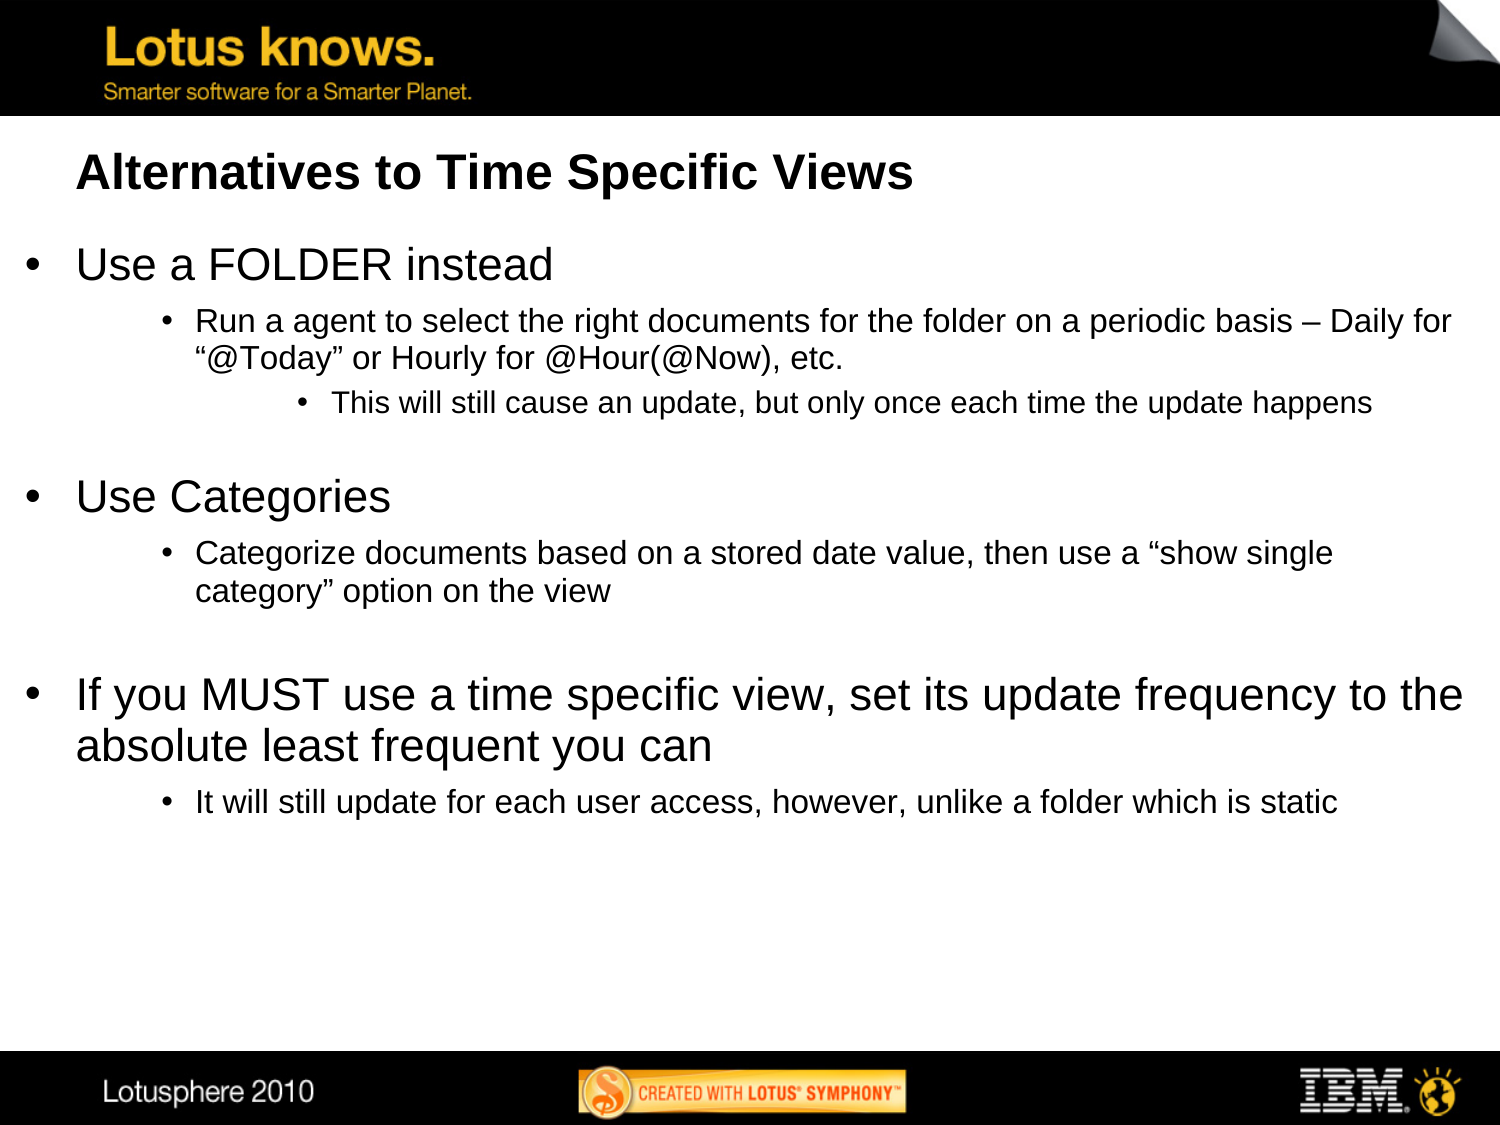

# Alternatives to Time Specific Views
Use a FOLDER instead
Run a agent to select the right documents for the folder on a periodic basis – Daily for “@Today” or Hourly for @Hour(@Now), etc.
This will still cause an update, but only once each time the update happens
Use Categories
Categorize documents based on a stored date value, then use a “show single category” option on the view
If you MUST use a time specific view, set its update frequency to the absolute least frequent you can
It will still update for each user access, however, unlike a folder which is static